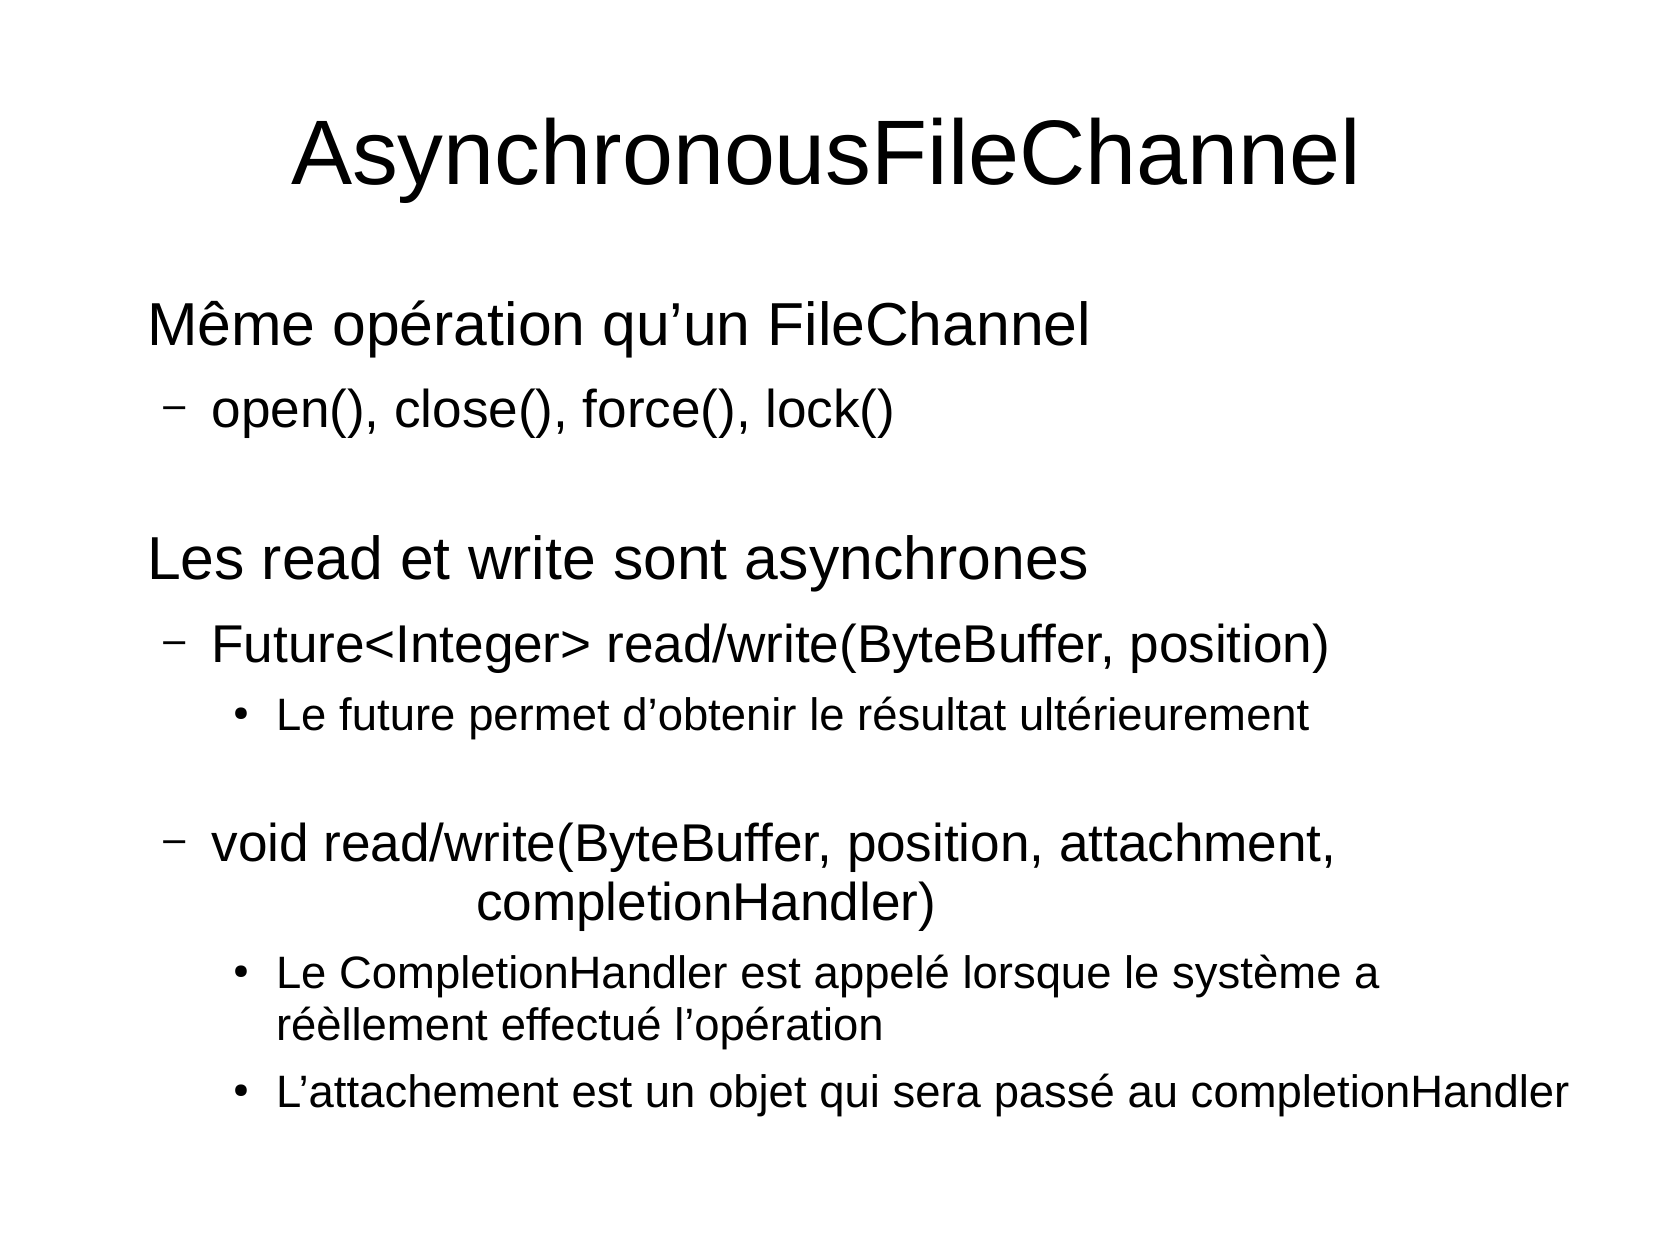

# AsynchronousFileChannel
Même opération qu’un FileChannel
open(), close(), force(), lock()
Les read et write sont asynchrones
Future<Integer> read/write(ByteBuffer, position)
Le future permet d’obtenir le résultat ultérieurement
void read/write(ByteBuffer, position, attachment,
 completionHandler)
Le CompletionHandler est appelé lorsque le système a réèllement effectué l’opération
L’attachement est un objet qui sera passé au completionHandler